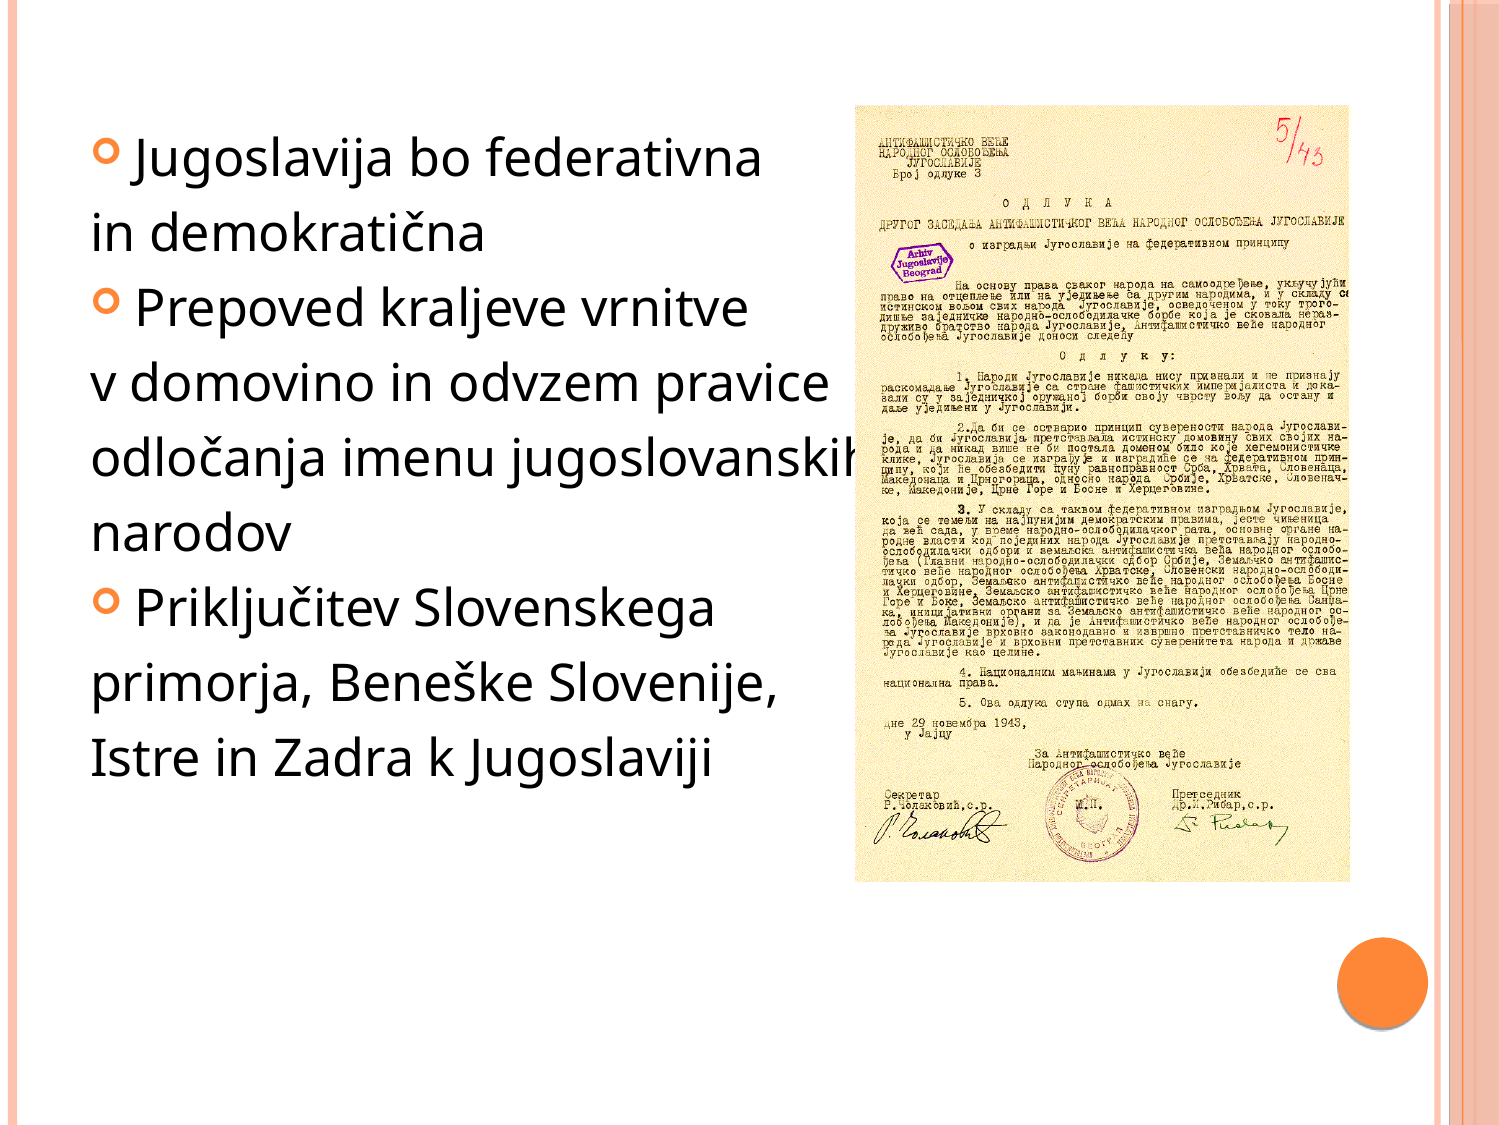

# Jugoslavija bo federativna
in demokratična
Prepoved kraljeve vrnitve
v domovino in odvzem pravice
odločanja imenu jugoslovanskih
narodov
Priključitev Slovenskega
primorja, Beneške Slovenije,
Istre in Zadra k Jugoslaviji